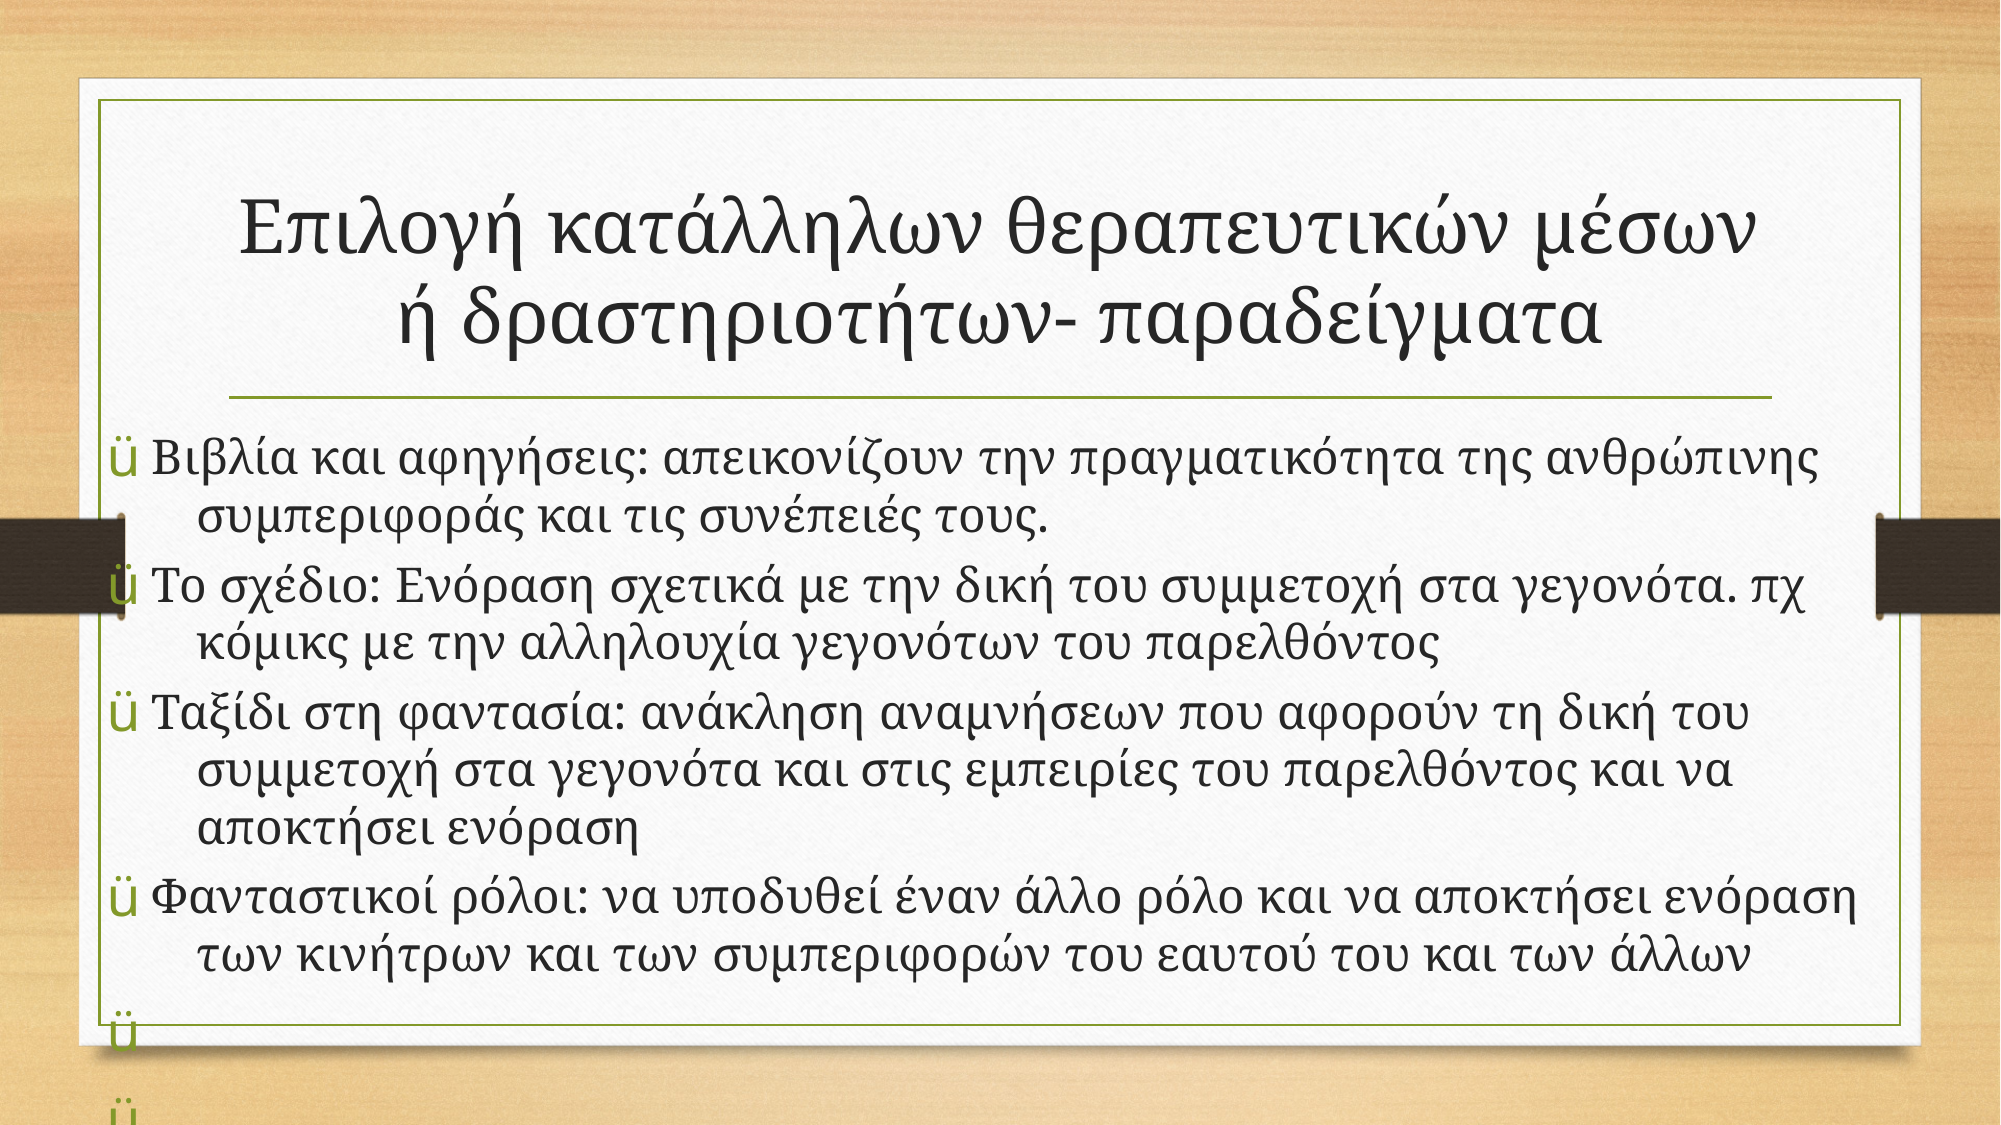

# Επιλογή κατάλληλων θεραπευτικών μέσων ή δραστηριοτήτων- παραδείγματα
Βιβλία και αφηγήσεις: απεικονίζουν την πραγματικότητα της ανθρώπινης συμπεριφοράς και τις συνέπειές τους.
Το σχέδιο: Ενόραση σχετικά με την δική του συμμετοχή στα γεγονότα. πχ κόμικς με την αλληλουχία γεγονότων του παρελθόντος
Ταξίδι στη φαντασία: ανάκληση αναμνήσεων που αφορούν τη δική του συμμετοχή στα γεγονότα και στις εμπειρίες του παρελθόντος και να αποκτήσει ενόραση
Φανταστικοί ρόλοι: να υποδυθεί έναν άλλο ρόλο και να αποκτήσει ενόραση των κινήτρων και των συμπεριφορών του εαυτού του και των άλλων